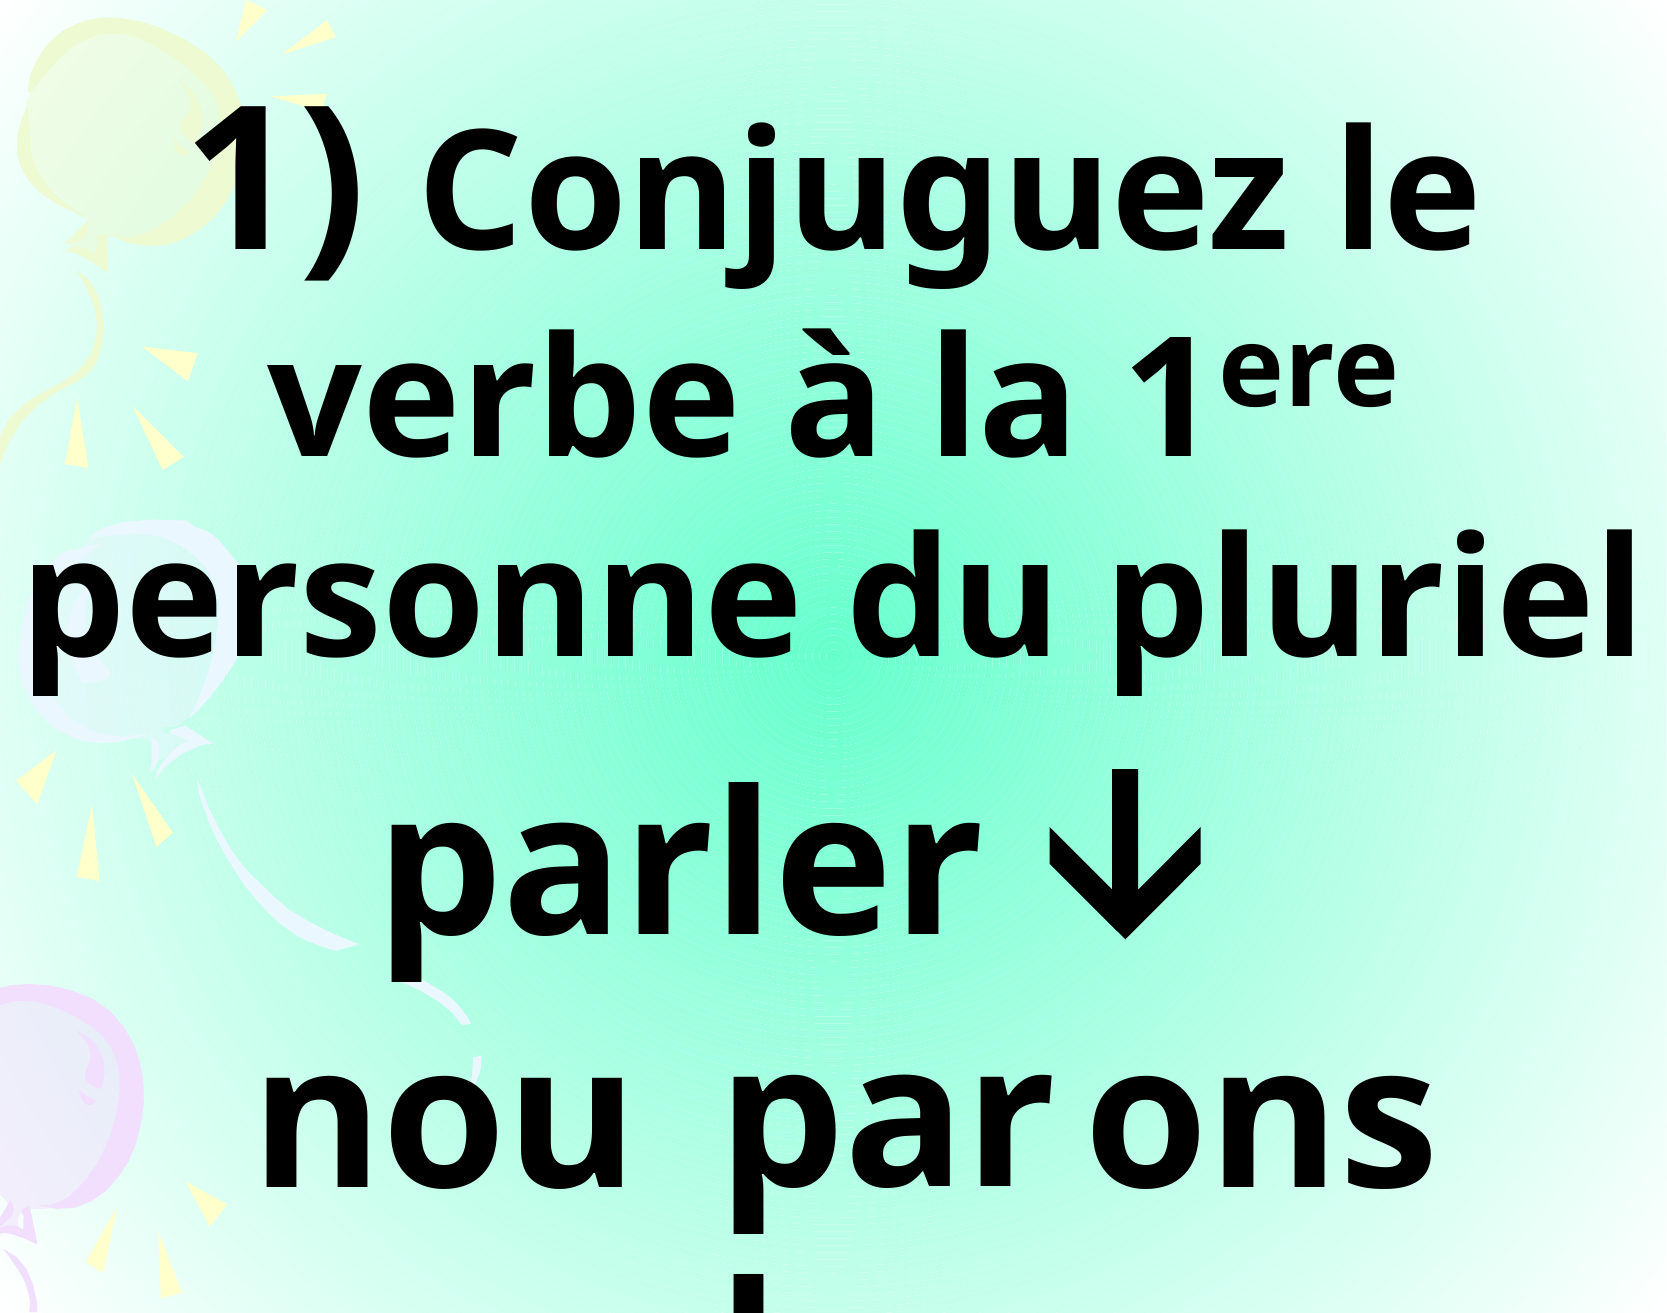

1) Conjuguez le verbe à la 1ere personne du pluriel
parler 
parl
nous
ons